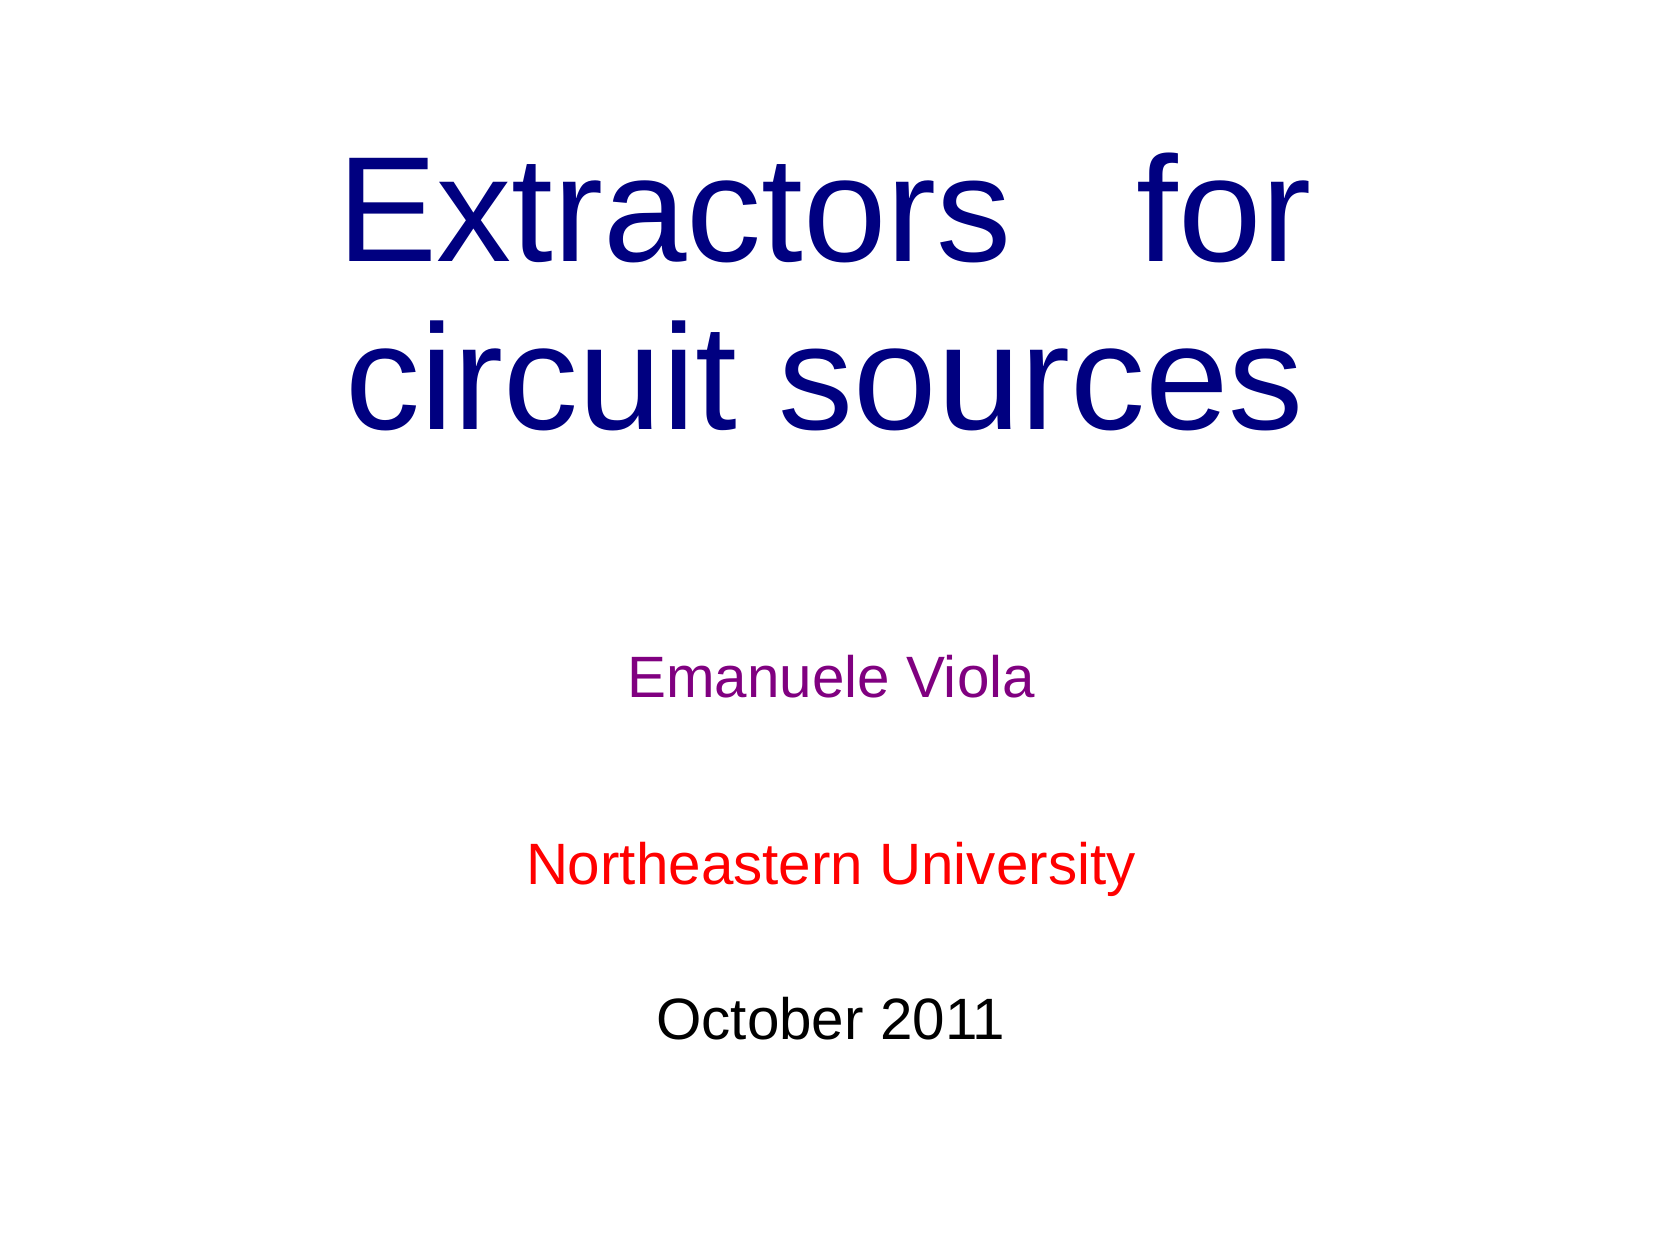

# Extractors for circuit sources
Emanuele Viola
Northeastern University
October 2011